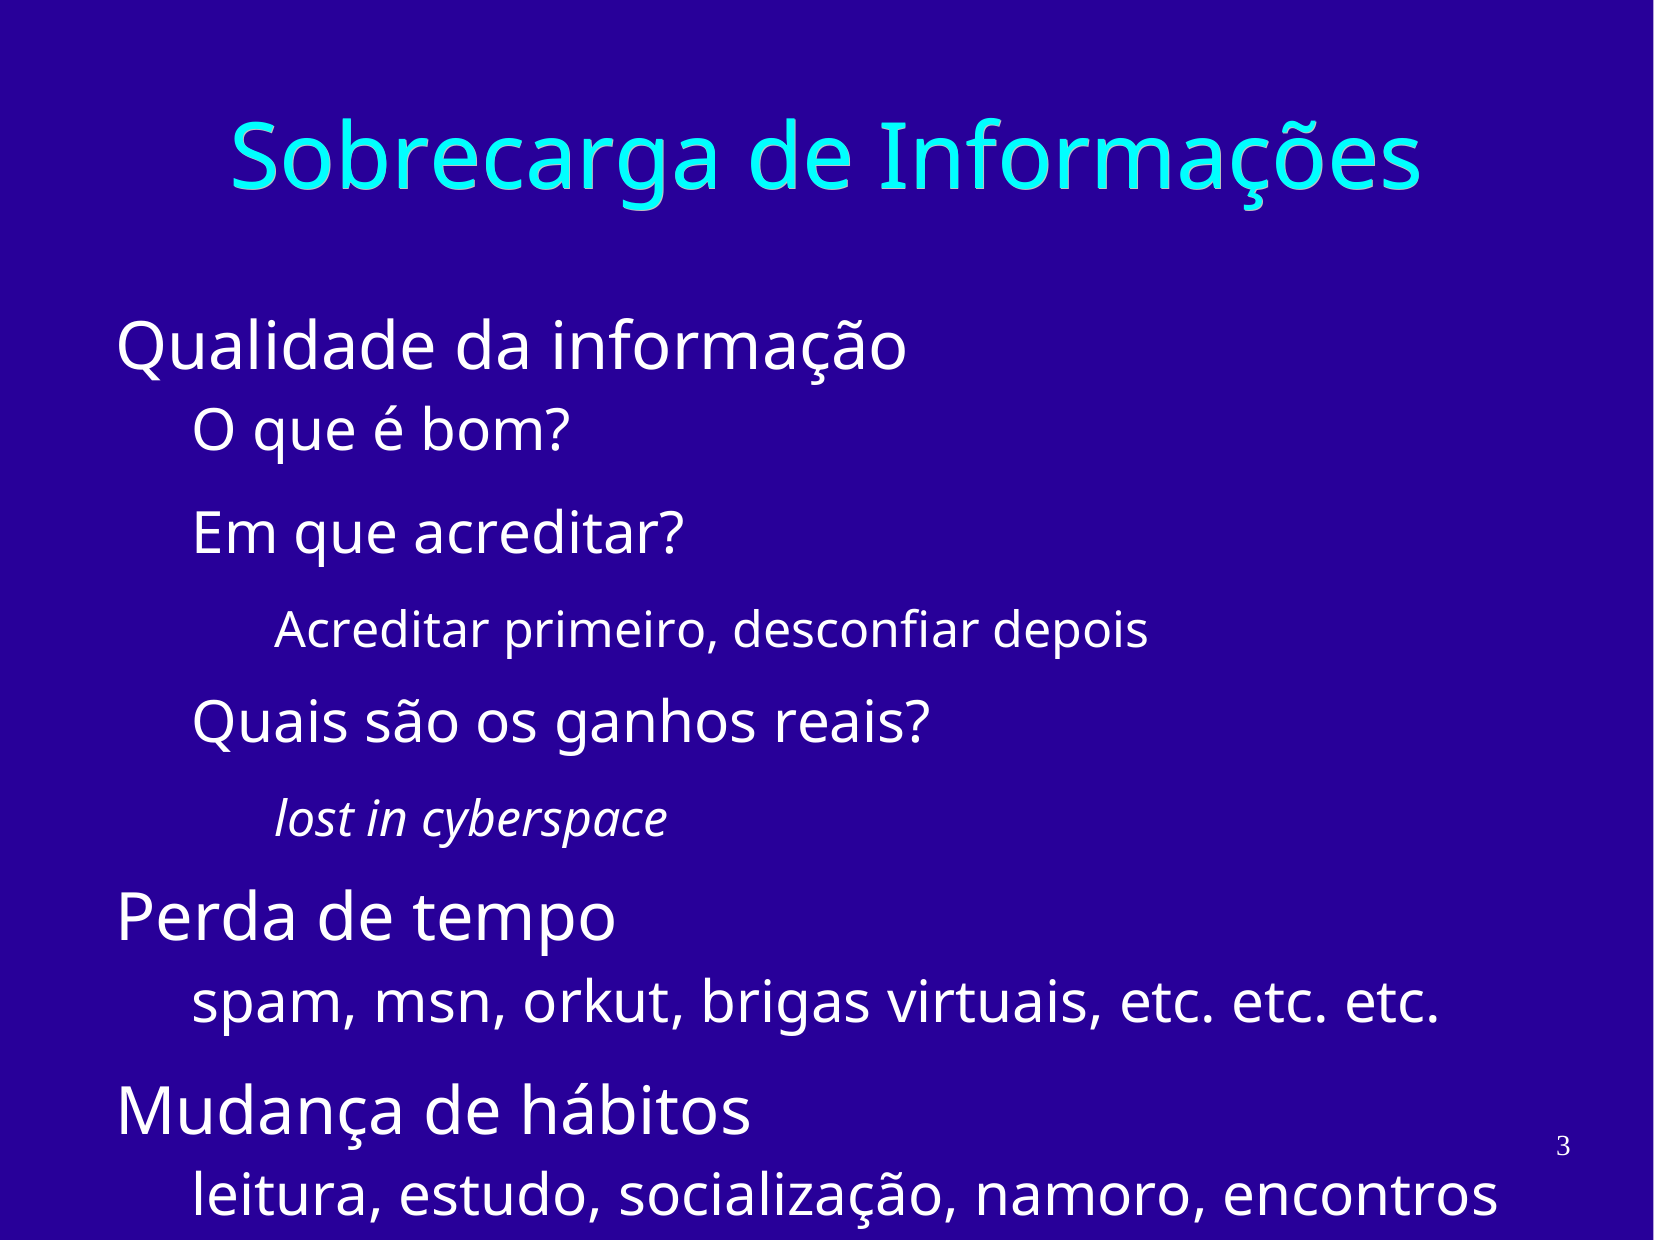

# Sobrecarga de Informações
Qualidade da informação
O que é bom?
Em que acreditar?
Acreditar primeiro, desconfiar depois
Quais são os ganhos reais?
lost in cyberspace
Perda de tempo
spam, msn, orkut, brigas virtuais, etc. etc. etc.
Mudança de hábitos
leitura, estudo, socialização, namoro, encontros
3